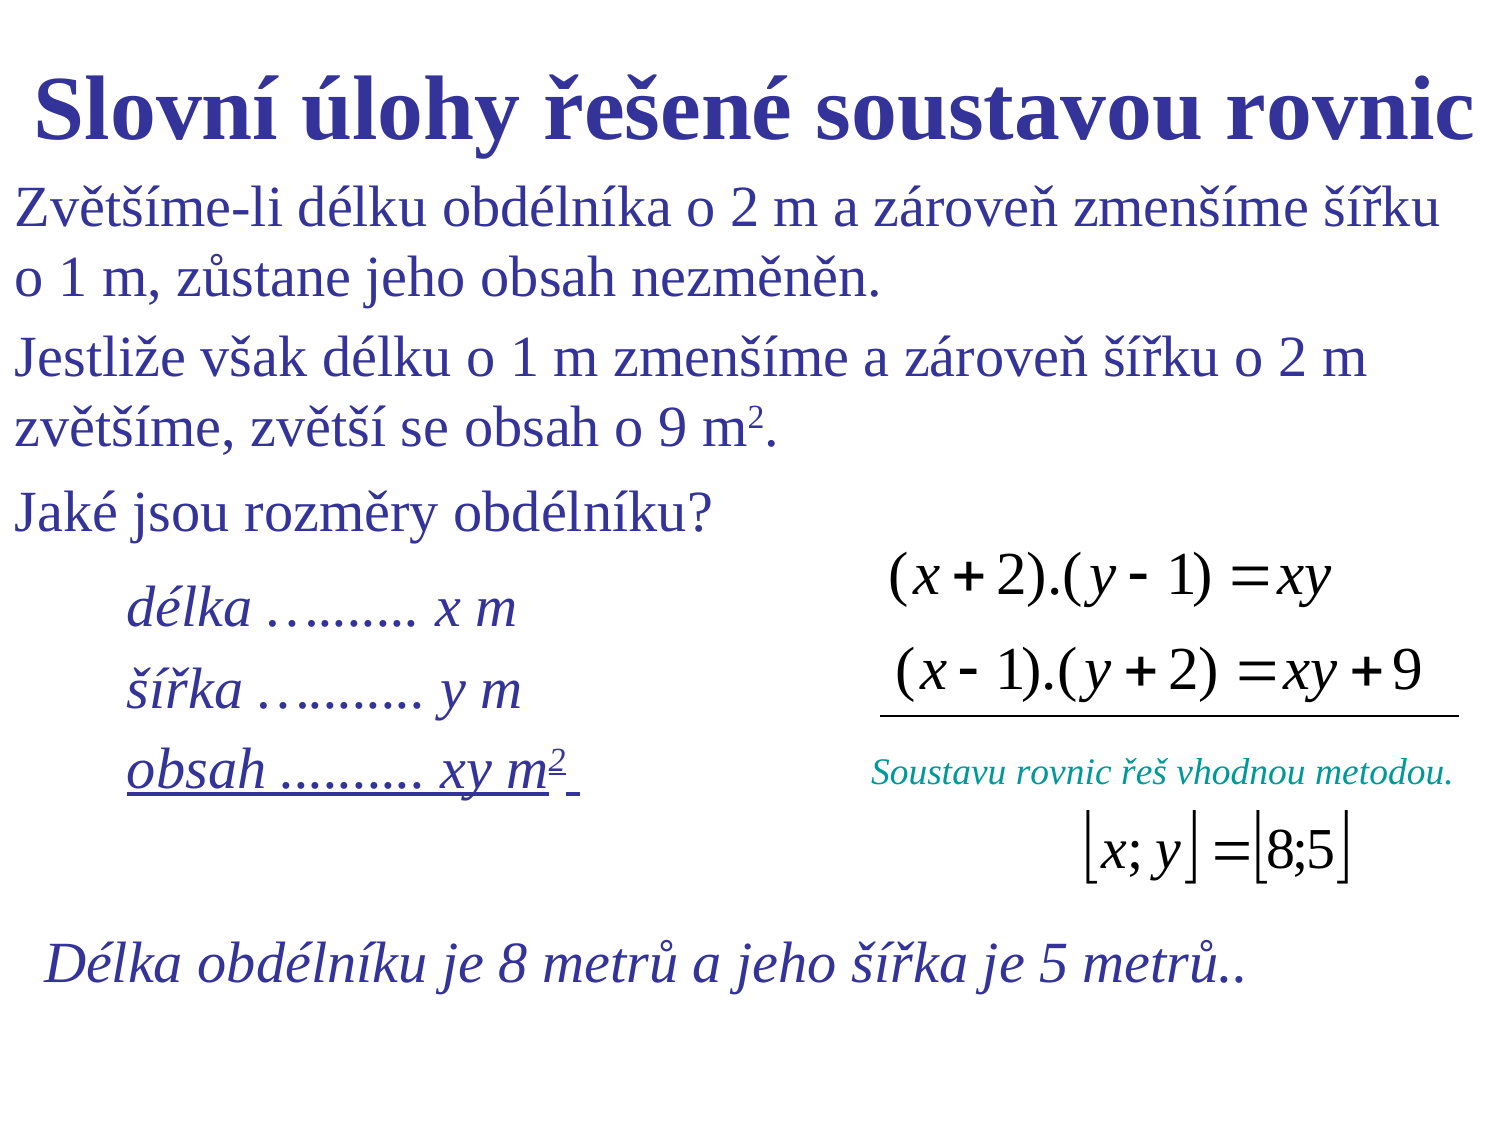

Slovní úlohy řešené soustavou rovnic
Zvětšíme-li délku obdélníka o 2 m a zároveň zmenšíme šířku
o 1 m, zůstane jeho obsah nezměněn.
Jestliže však délku o 1 m zmenšíme a zároveň šířku o 2 m
zvětšíme, zvětší se obsah o 9 m2.
Jaké jsou rozměry obdélníku?
délka …....... x m
šířka …........ y m
obsah .......... xy m2
Soustavu rovnic řeš vhodnou metodou.
Délka obdélníku je 8 metrů a jeho šířka je 5 metrů..